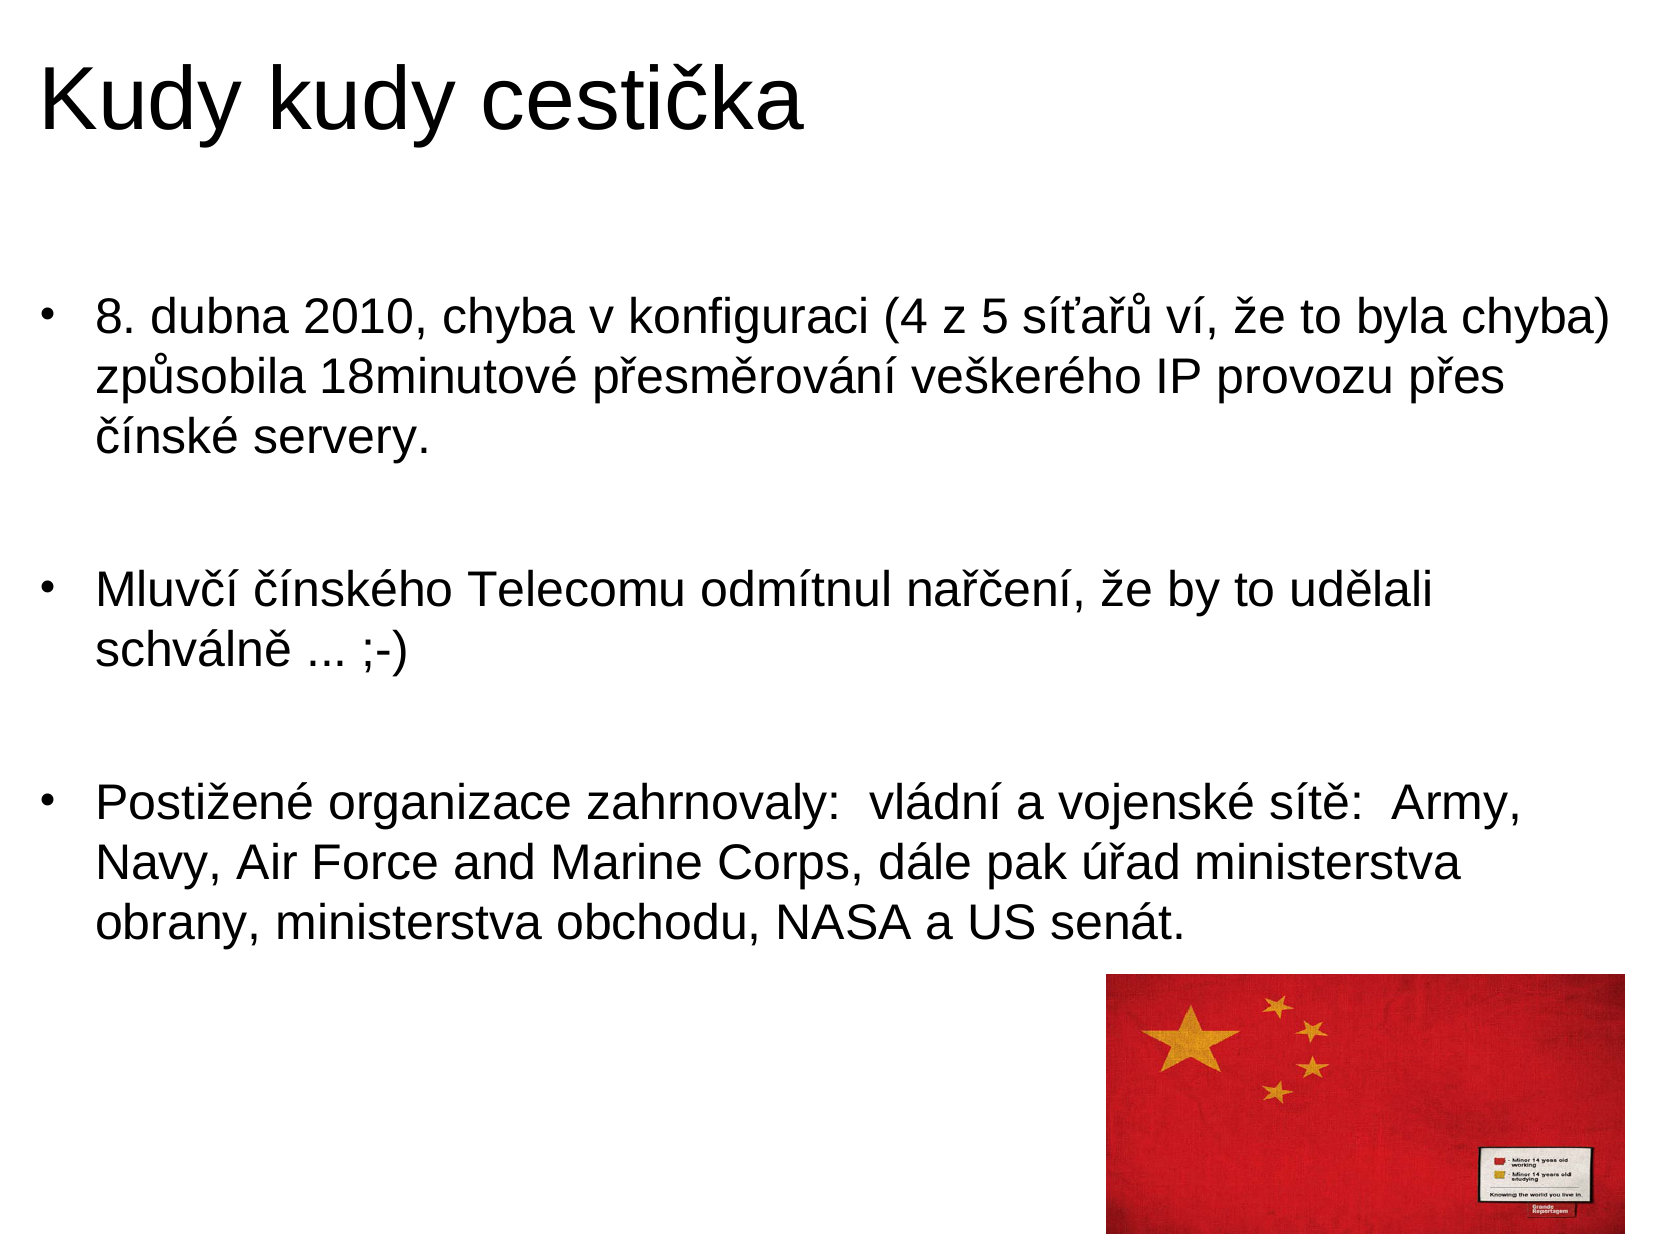

# Kudy kudy cestička
8. dubna 2010, chyba v konfiguraci (4 z 5 síťařů ví, že to byla chyba) způsobila 18minutové přesměrování veškerého IP provozu přes čínské servery.
Mluvčí čínského Telecomu odmítnul nařčení, že by to udělali  schválně ... ;-)
Postižené organizace zahrnovaly:  vládní a vojenské sítě:  Army, Navy, Air Force and Marine Corps, dále pak úřad ministerstva obrany, ministerstva obchodu, NASA a US senát.